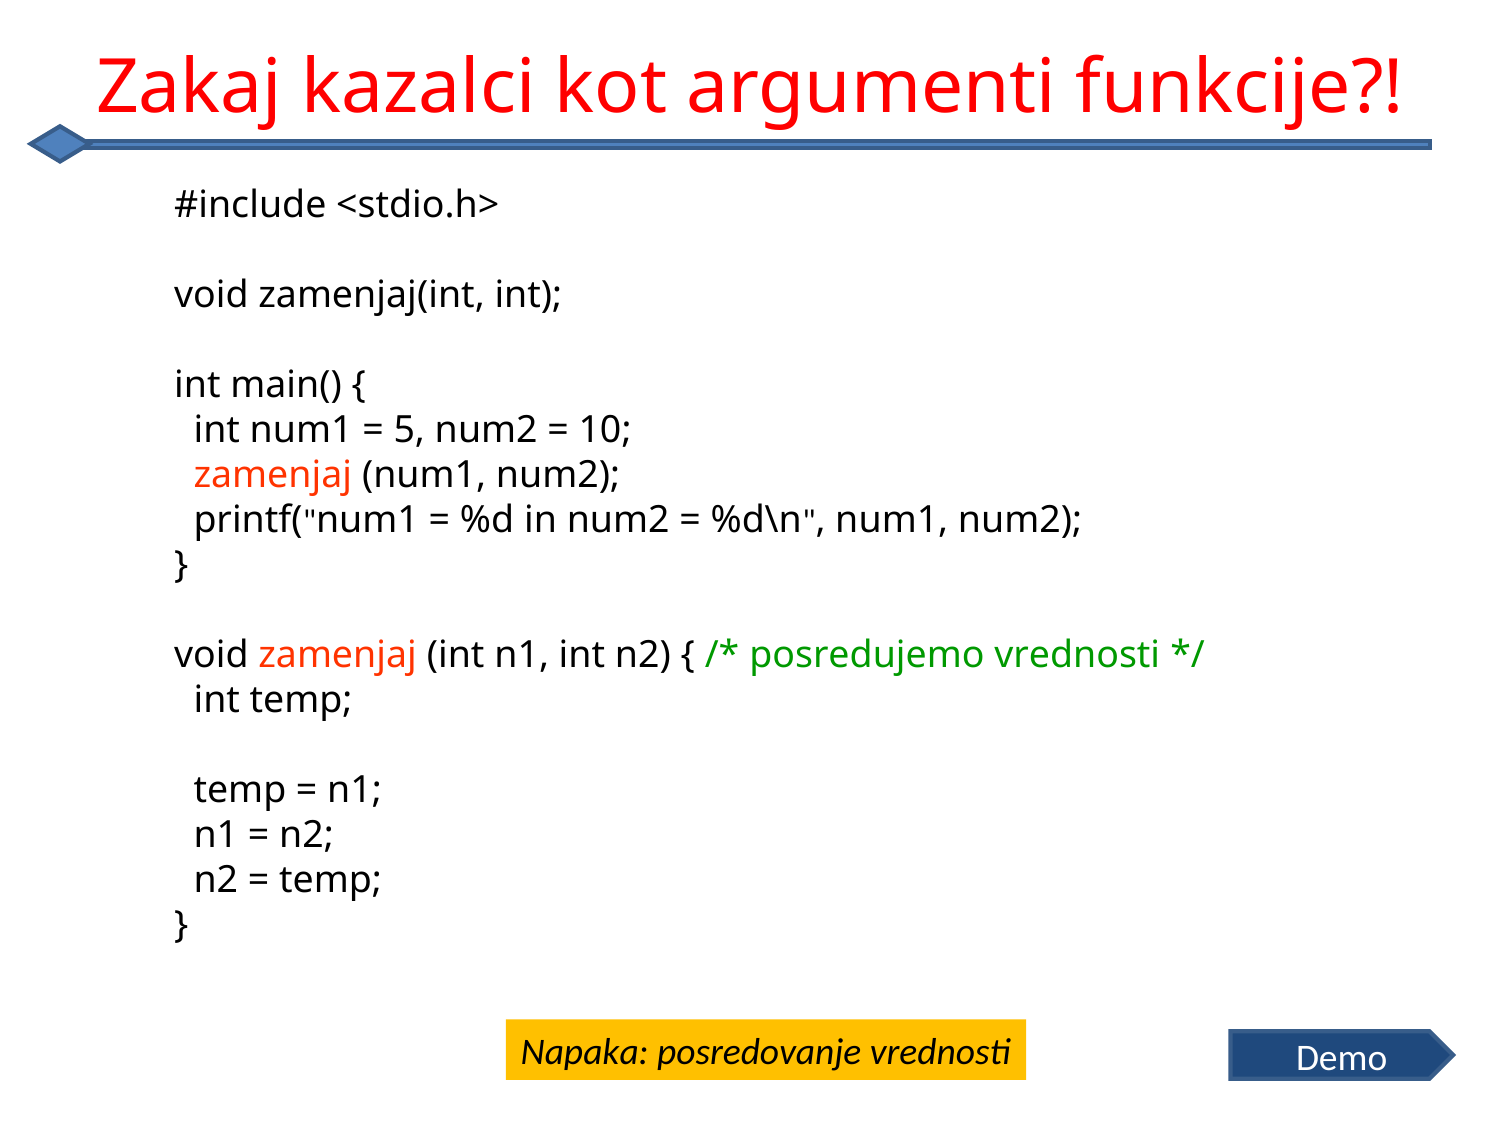

# Zakaj kazalci kot argumenti funkcije?!
#include <stdio.h>
void zamenjaj(int, int);
int main() {
 int num1 = 5, num2 = 10;
 zamenjaj (num1, num2);
 printf("num1 = %d in num2 = %d\n", num1, num2);
}
void zamenjaj (int n1, int n2) { /* posredujemo vrednosti */
 int temp;
 temp = n1;
 n1 = n2;
 n2 = temp;
}
Napaka: posredovanje vrednosti
Demo